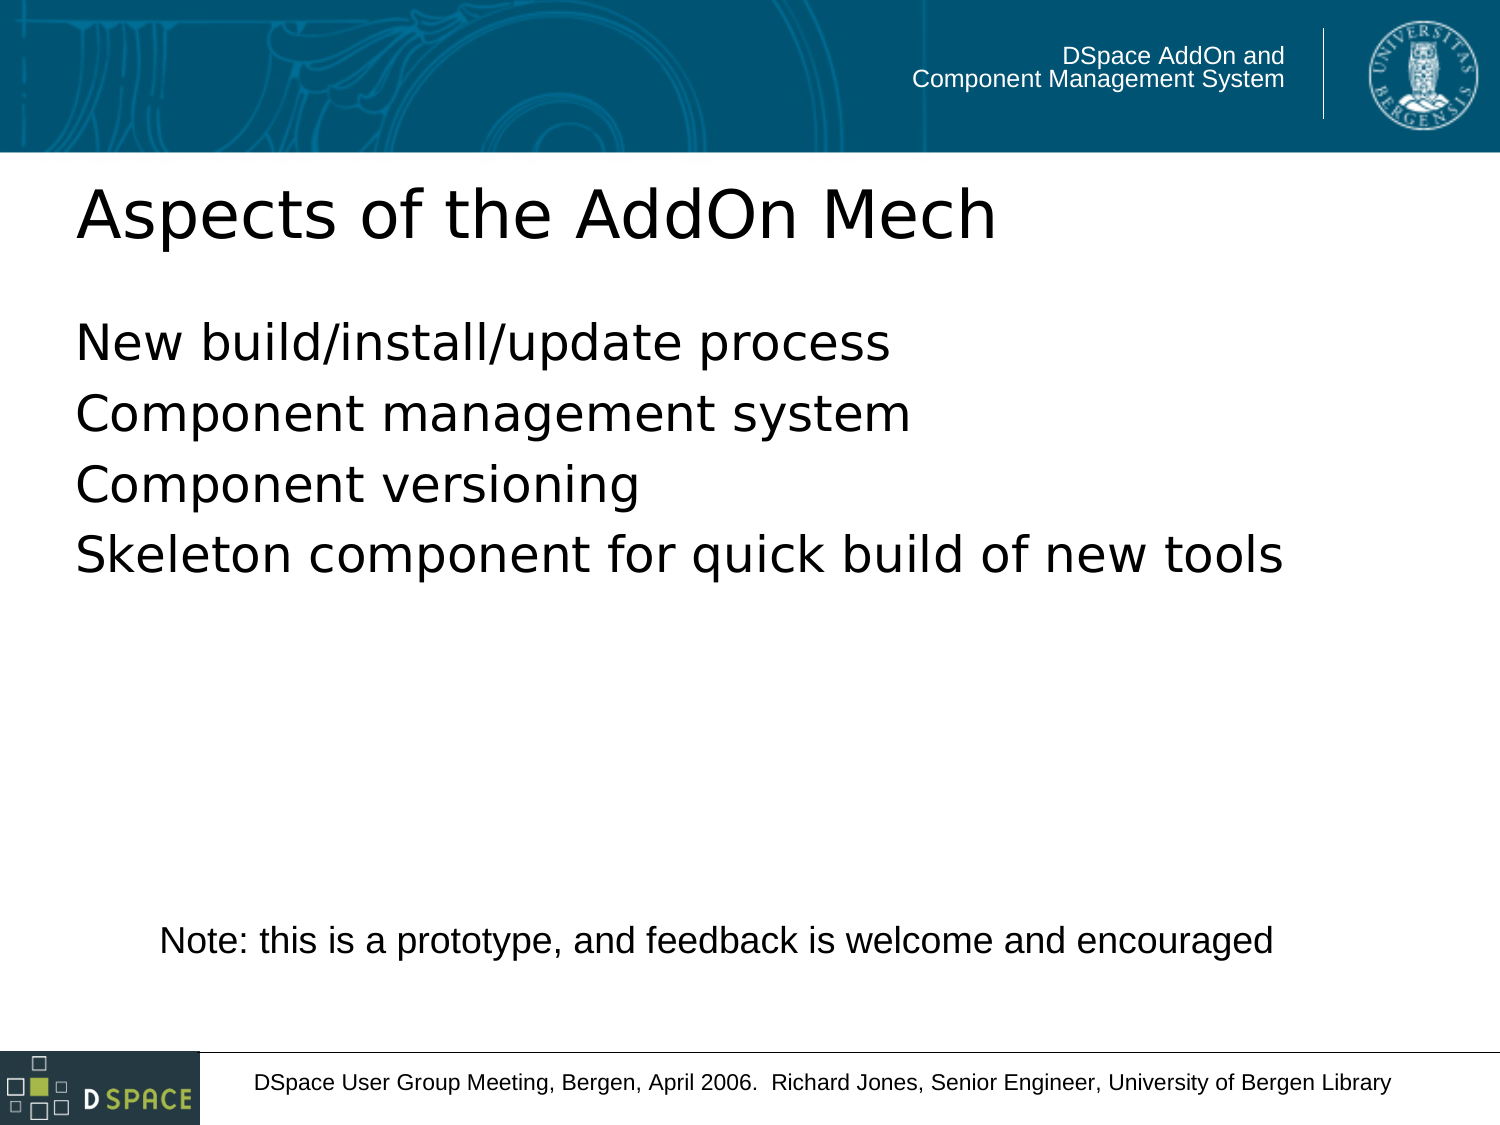

# Aspects of the AddOn Mech
New build/install/update process
Component management system
Component versioning
Skeleton component for quick build of new tools
Note: this is a prototype, and feedback is welcome and encouraged